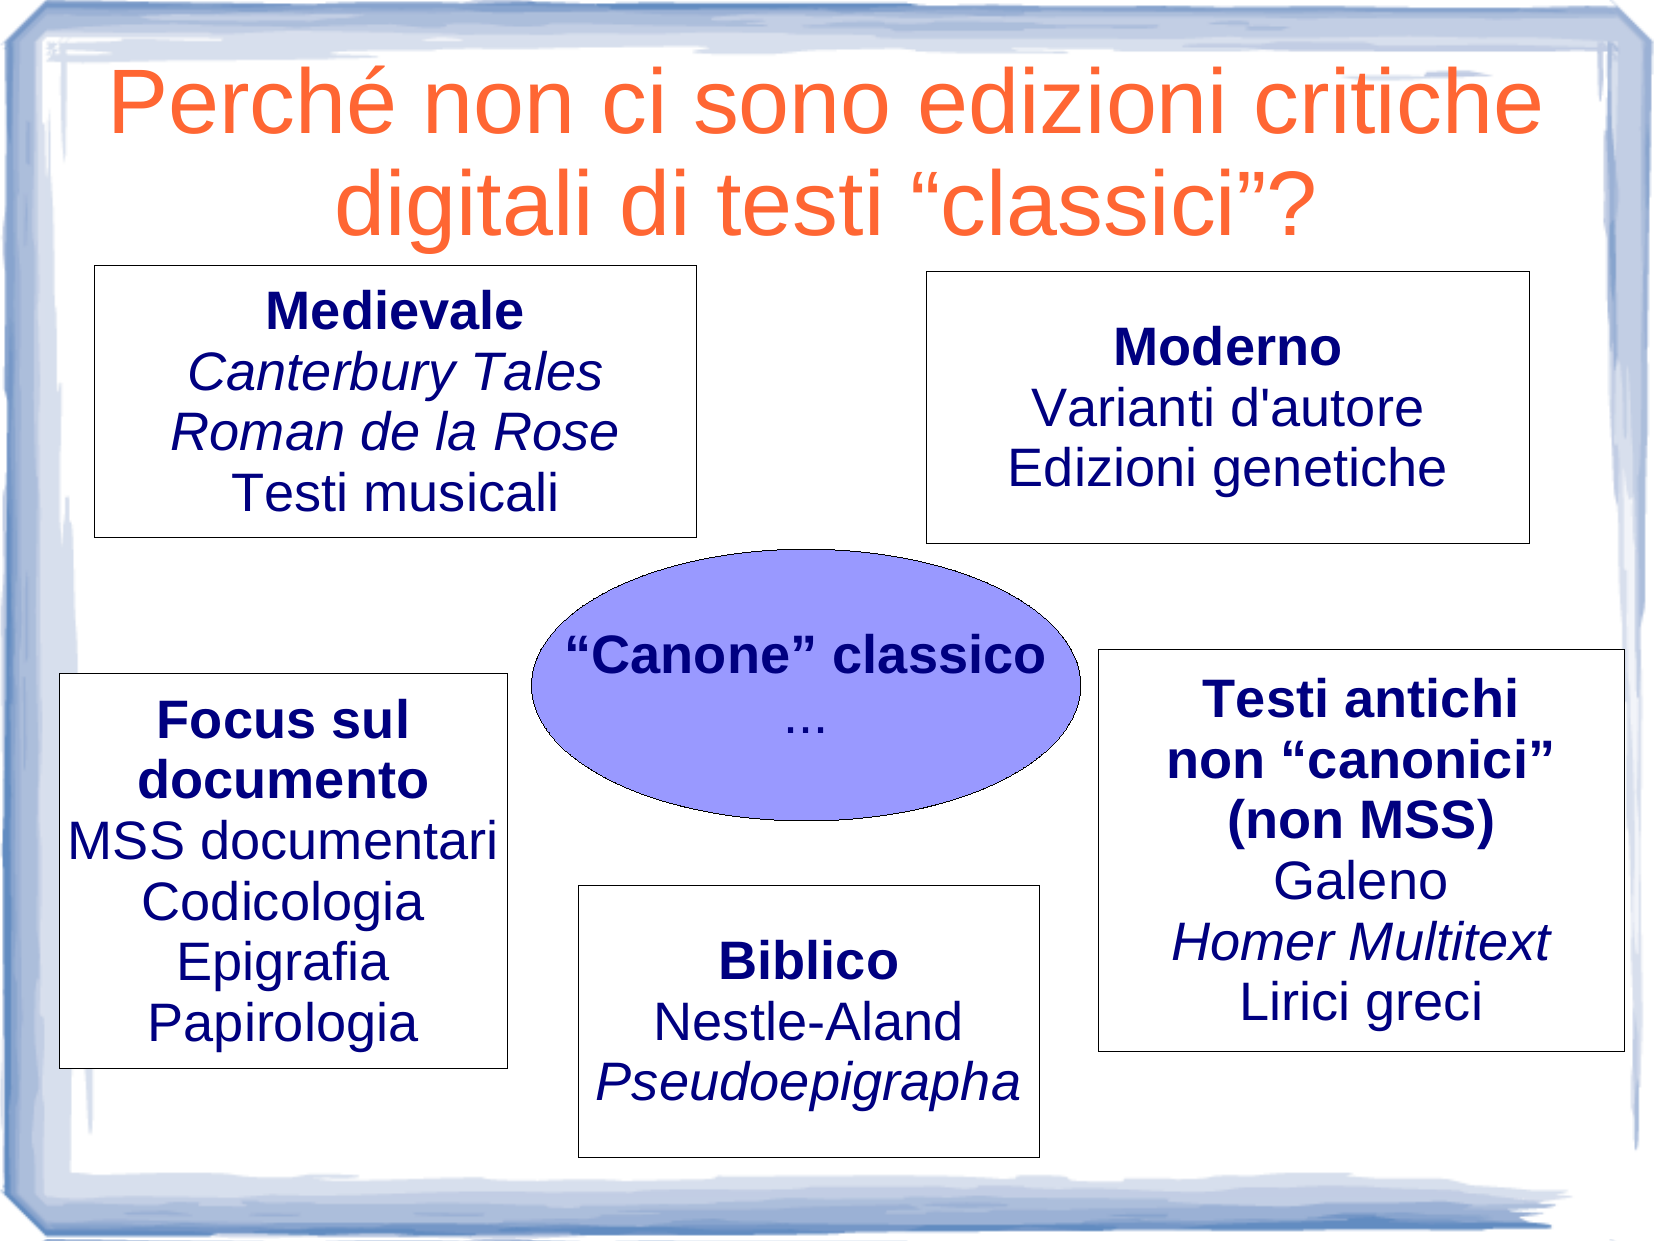

# Perché non ci sono edizioni critiche digitali di testi “classici”?
Medievale
Canterbury Tales
Roman de la Rose
Testi musicali
Moderno
Varianti d'autore
Edizioni genetiche
“Canone” classico
...
Testi antichi
non “canonici”
(non MSS)
Galeno
Homer Multitext
Lirici greci
Focus sul
documento
MSS documentari
Codicologia
Epigrafia
Papirologia
Biblico
Nestle-Aland
Pseudoepigrapha